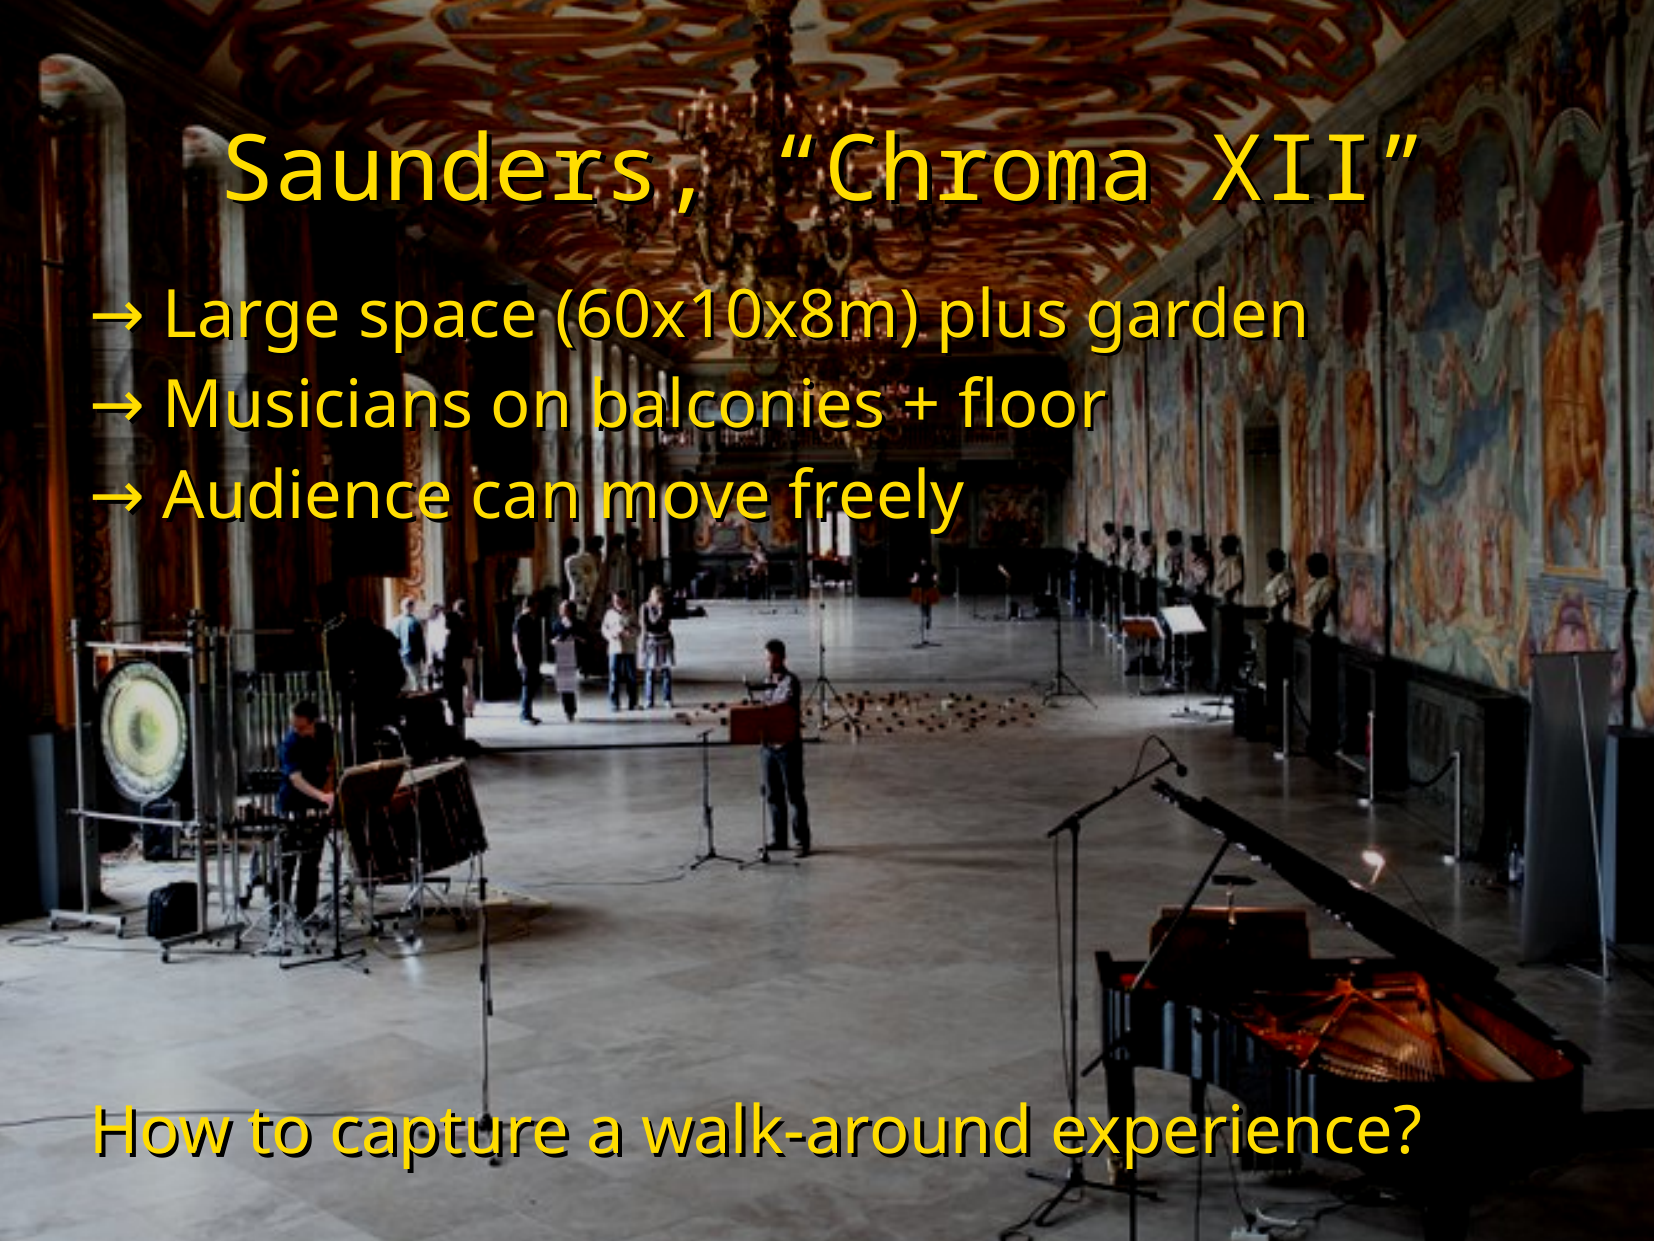

# Saunders, “Chroma XII”
→ Large space (60x10x8m) plus garden
→ Musicians on balconies + floor
→ Audience can move freely
How to capture a walk-around experience?